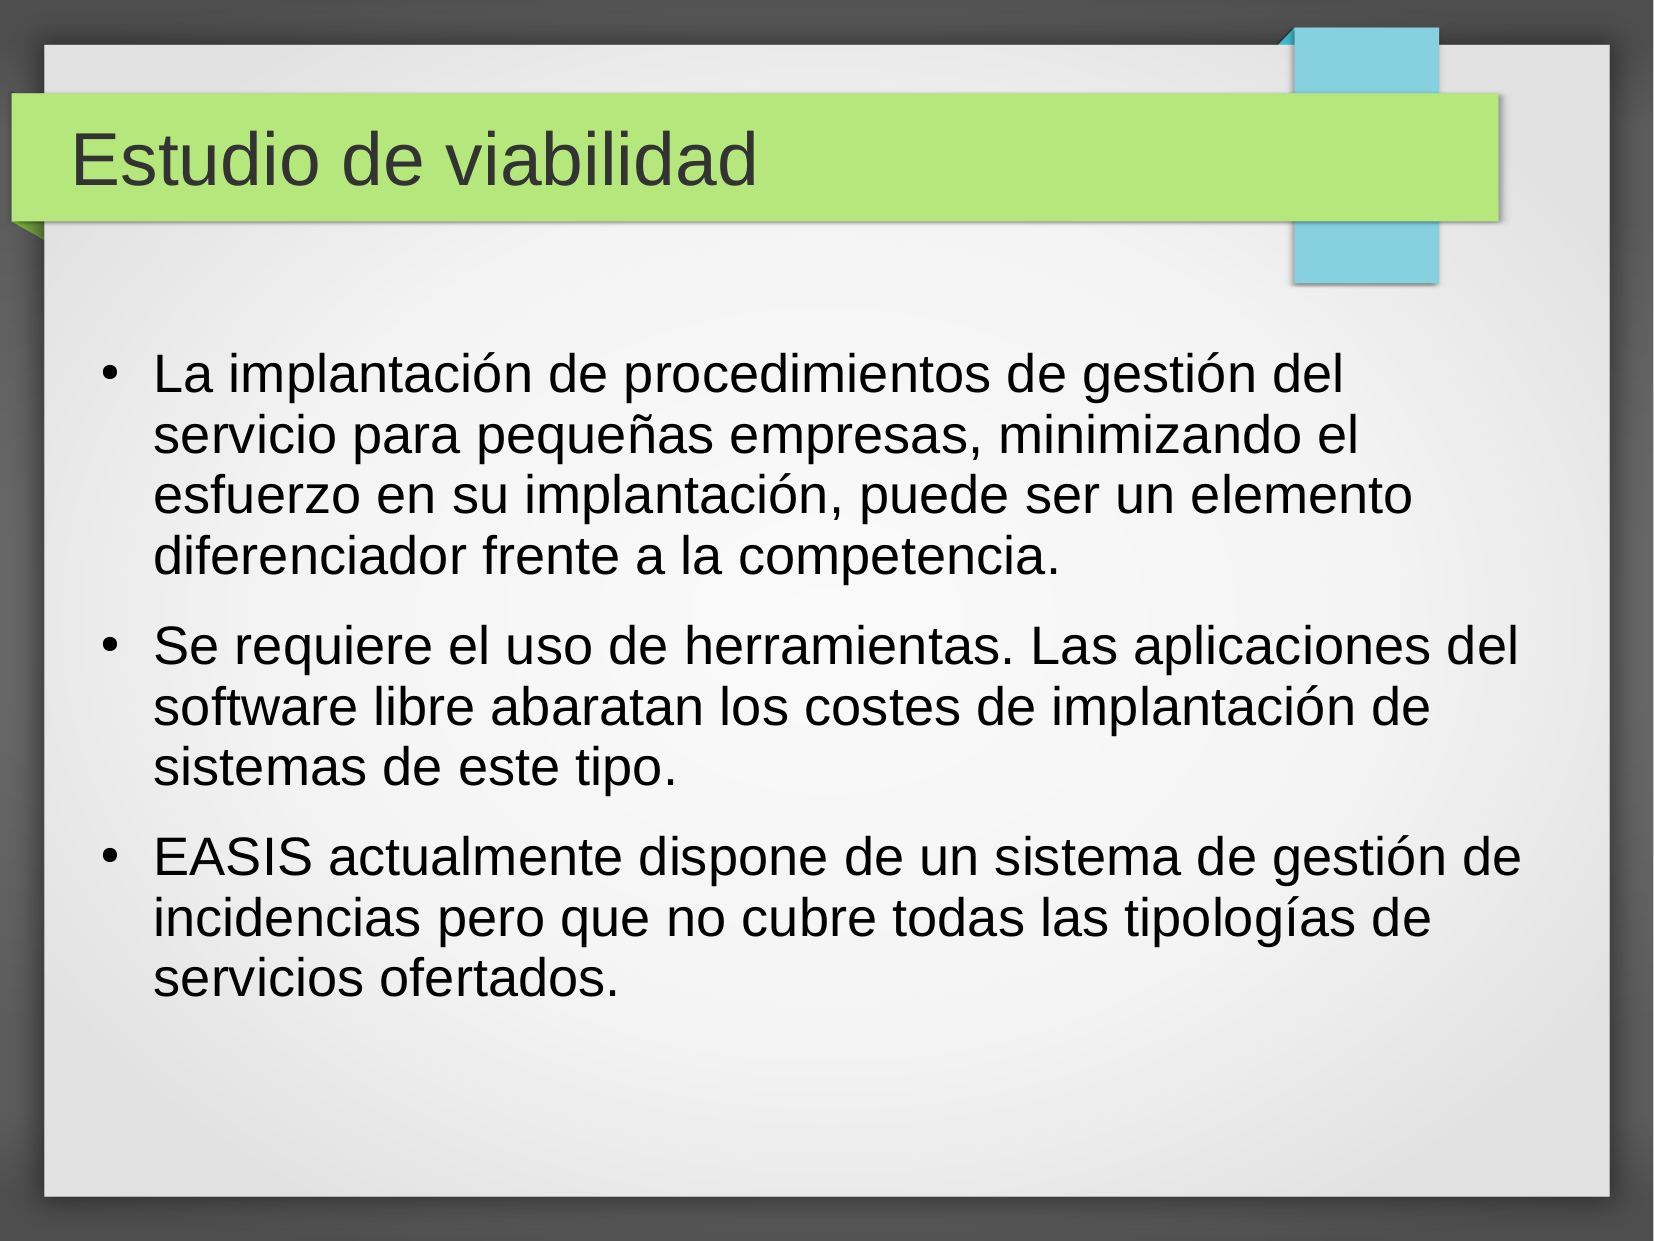

# Estudio de viabilidad
La implantación de procedimientos de gestión del servicio para pequeñas empresas, minimizando el esfuerzo en su implantación, puede ser un elemento diferenciador frente a la competencia.
Se requiere el uso de herramientas. Las aplicaciones del software libre abaratan los costes de implantación de sistemas de este tipo.
EASIS actualmente dispone de un sistema de gestión de incidencias pero que no cubre todas las tipologías de servicios ofertados.